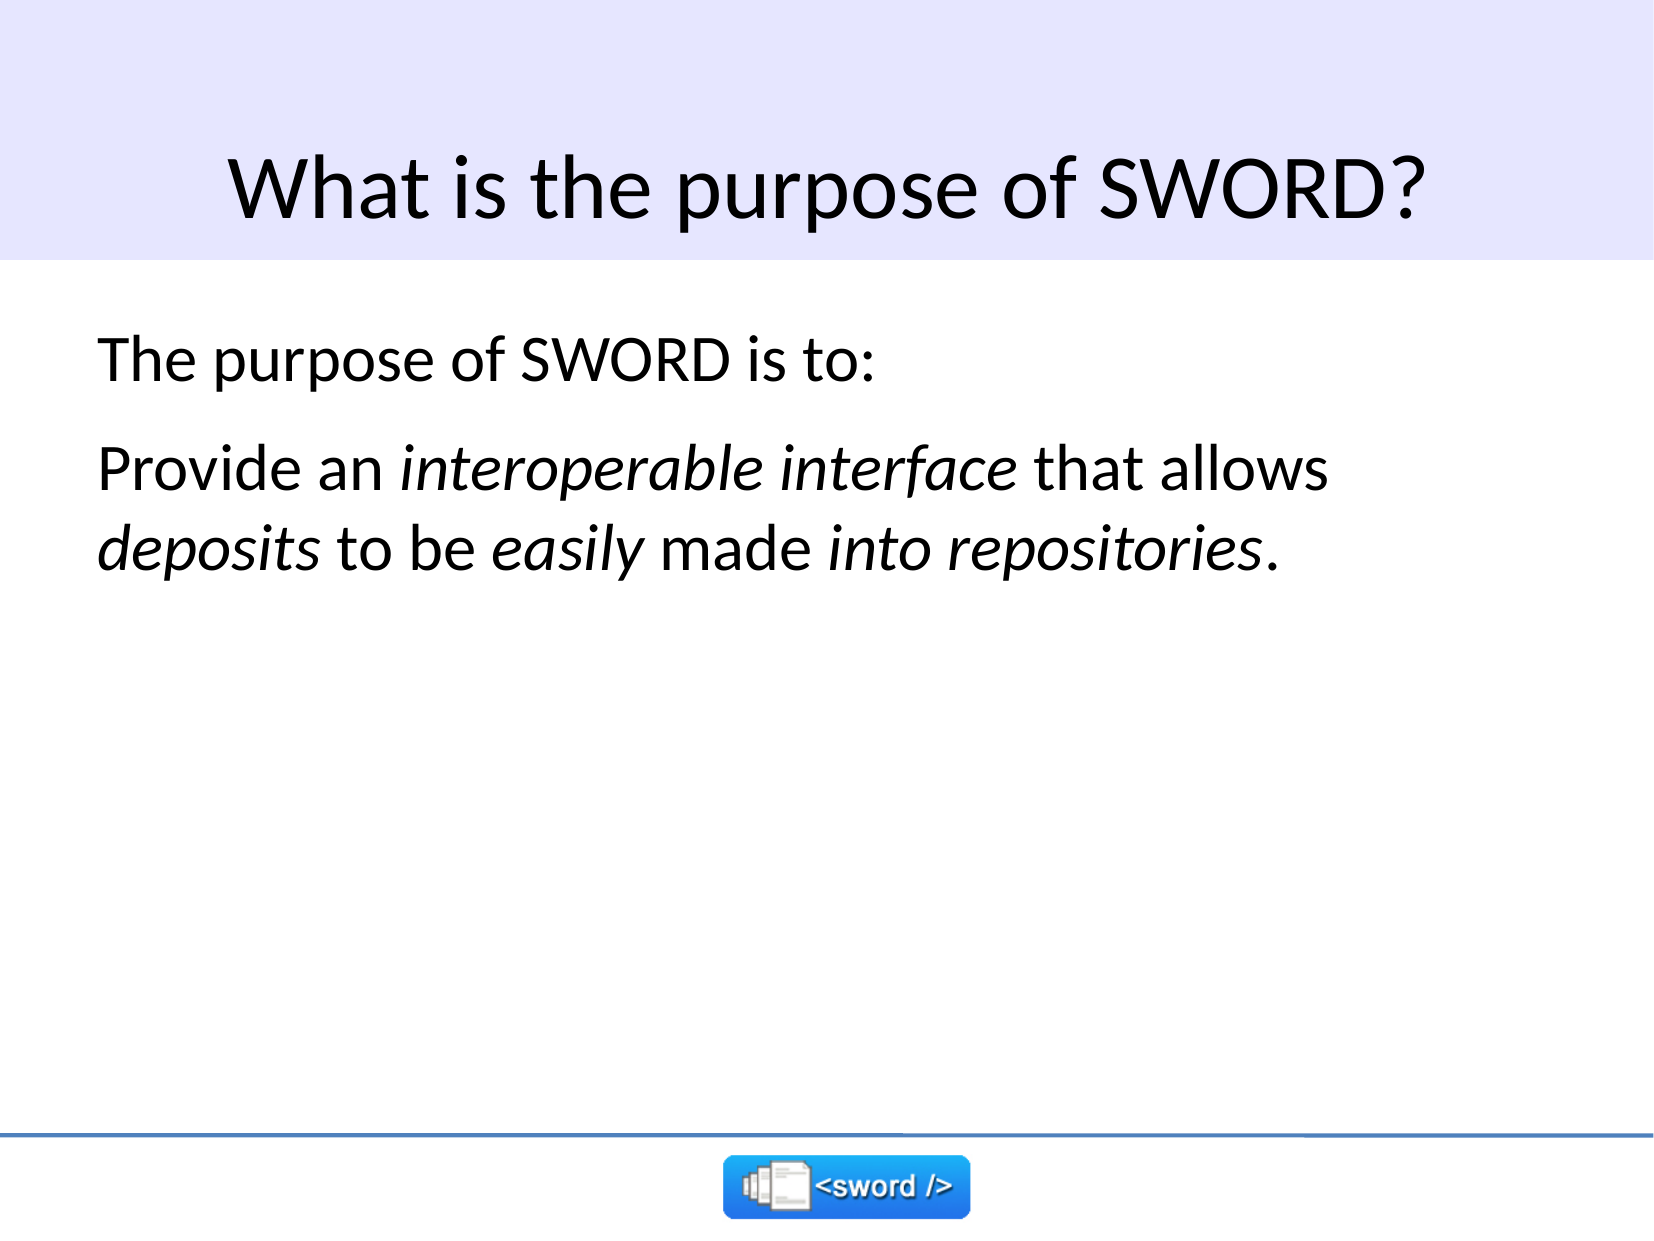

What is the purpose of SWORD?
# The purpose of SWORD is to:
Provide an interoperable interface that allows deposits to be easily made into repositories.